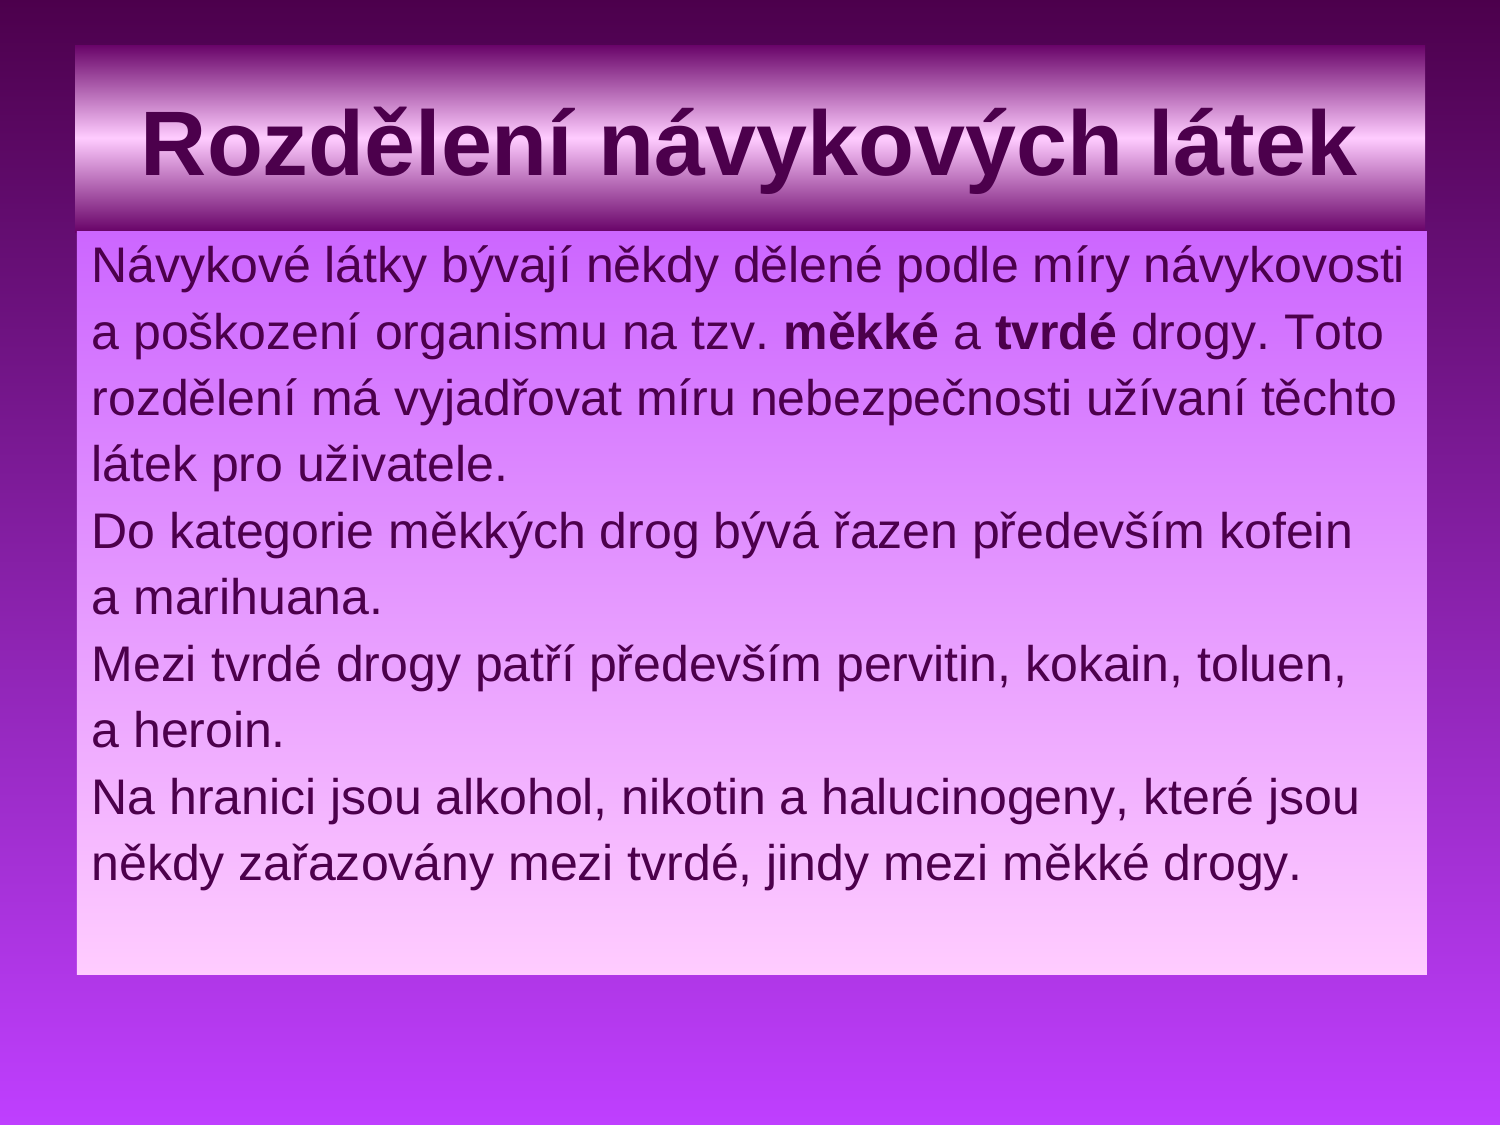

# Rozdělení návykových látek
Návykové látky bývají někdy dělené podle míry návykovosti
a poškození organismu na tzv. měkké a tvrdé drogy. Toto
rozdělení má vyjadřovat míru nebezpečnosti užívaní těchto
látek pro uživatele.
Do kategorie měkkých drog bývá řazen především kofein
a marihuana.
Mezi tvrdé drogy patří především pervitin, kokain, toluen,
a heroin.
Na hranici jsou alkohol, nikotin a halucinogeny, které jsou
někdy zařazovány mezi tvrdé, jindy mezi měkké drogy.